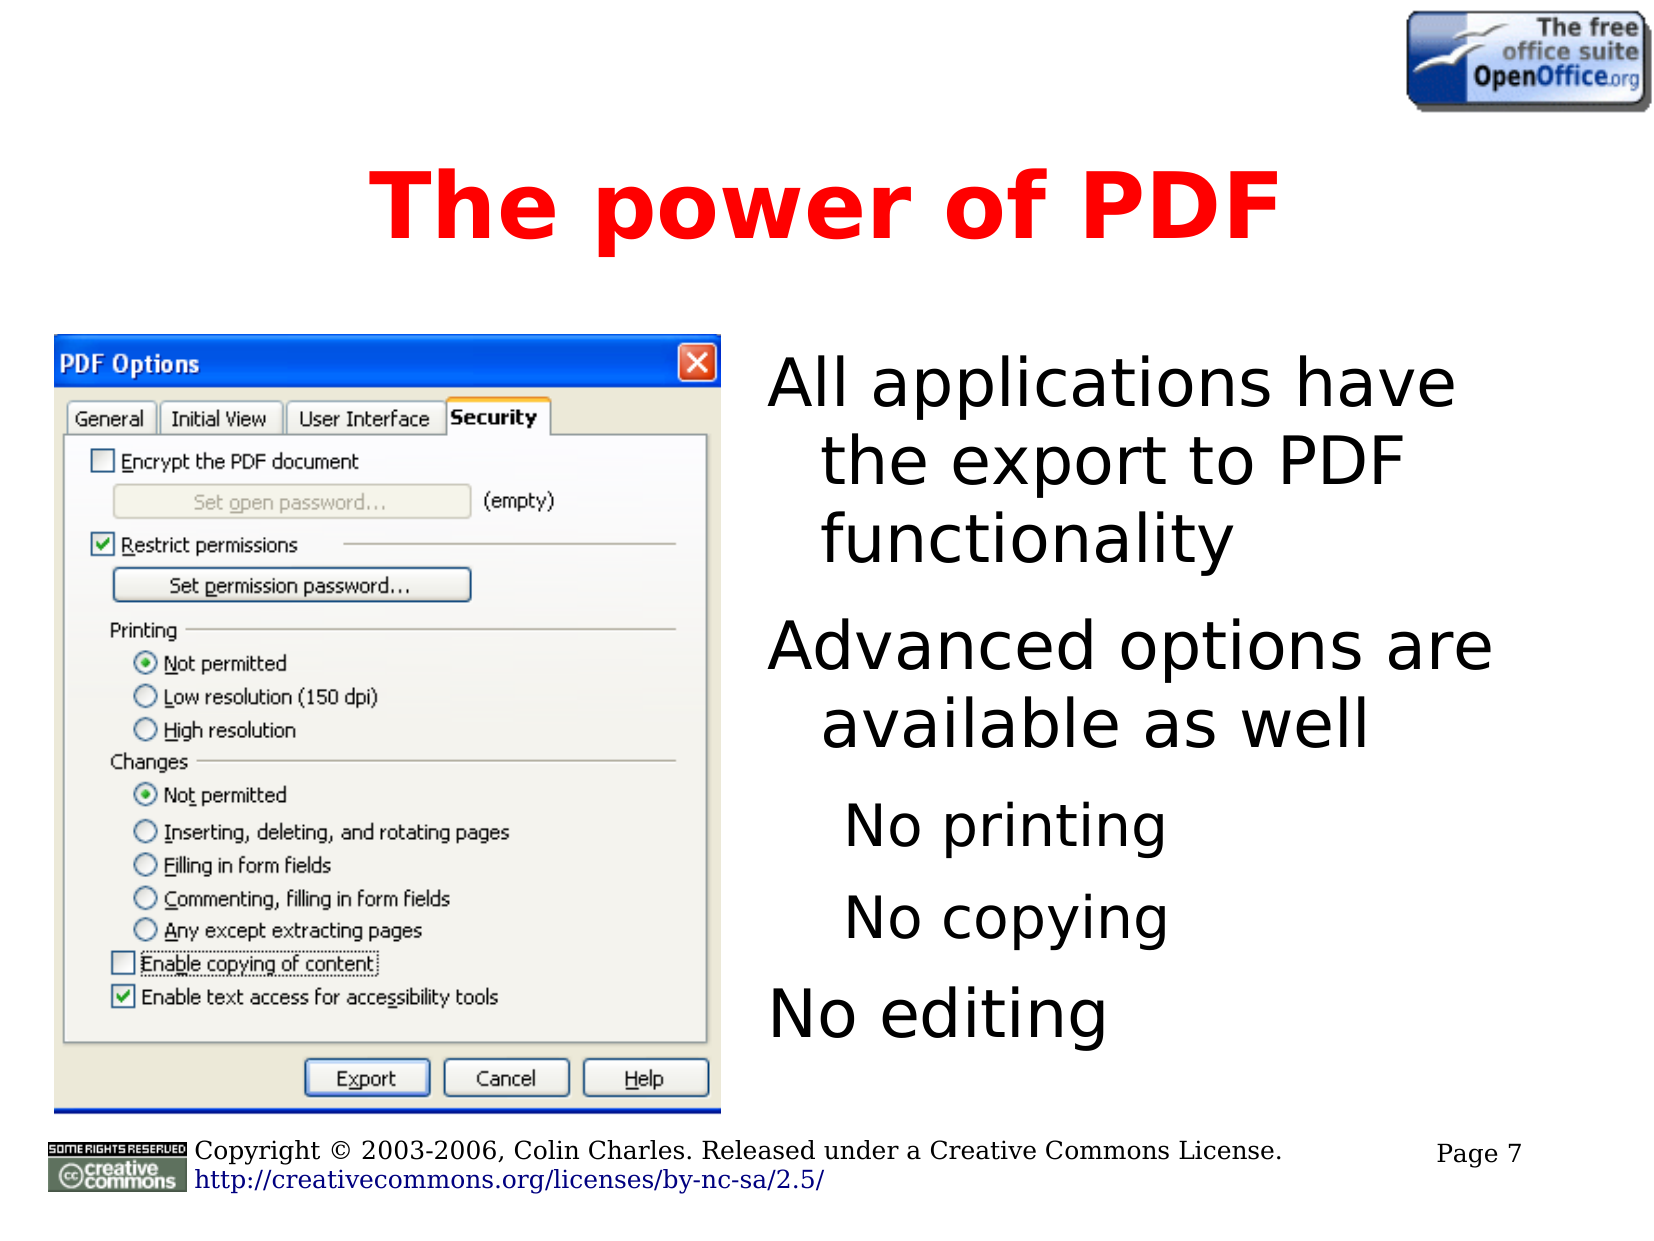

# The power of PDF
All applications have the export to PDF functionality
Advanced options are available as well
No printing
No copying
No editing